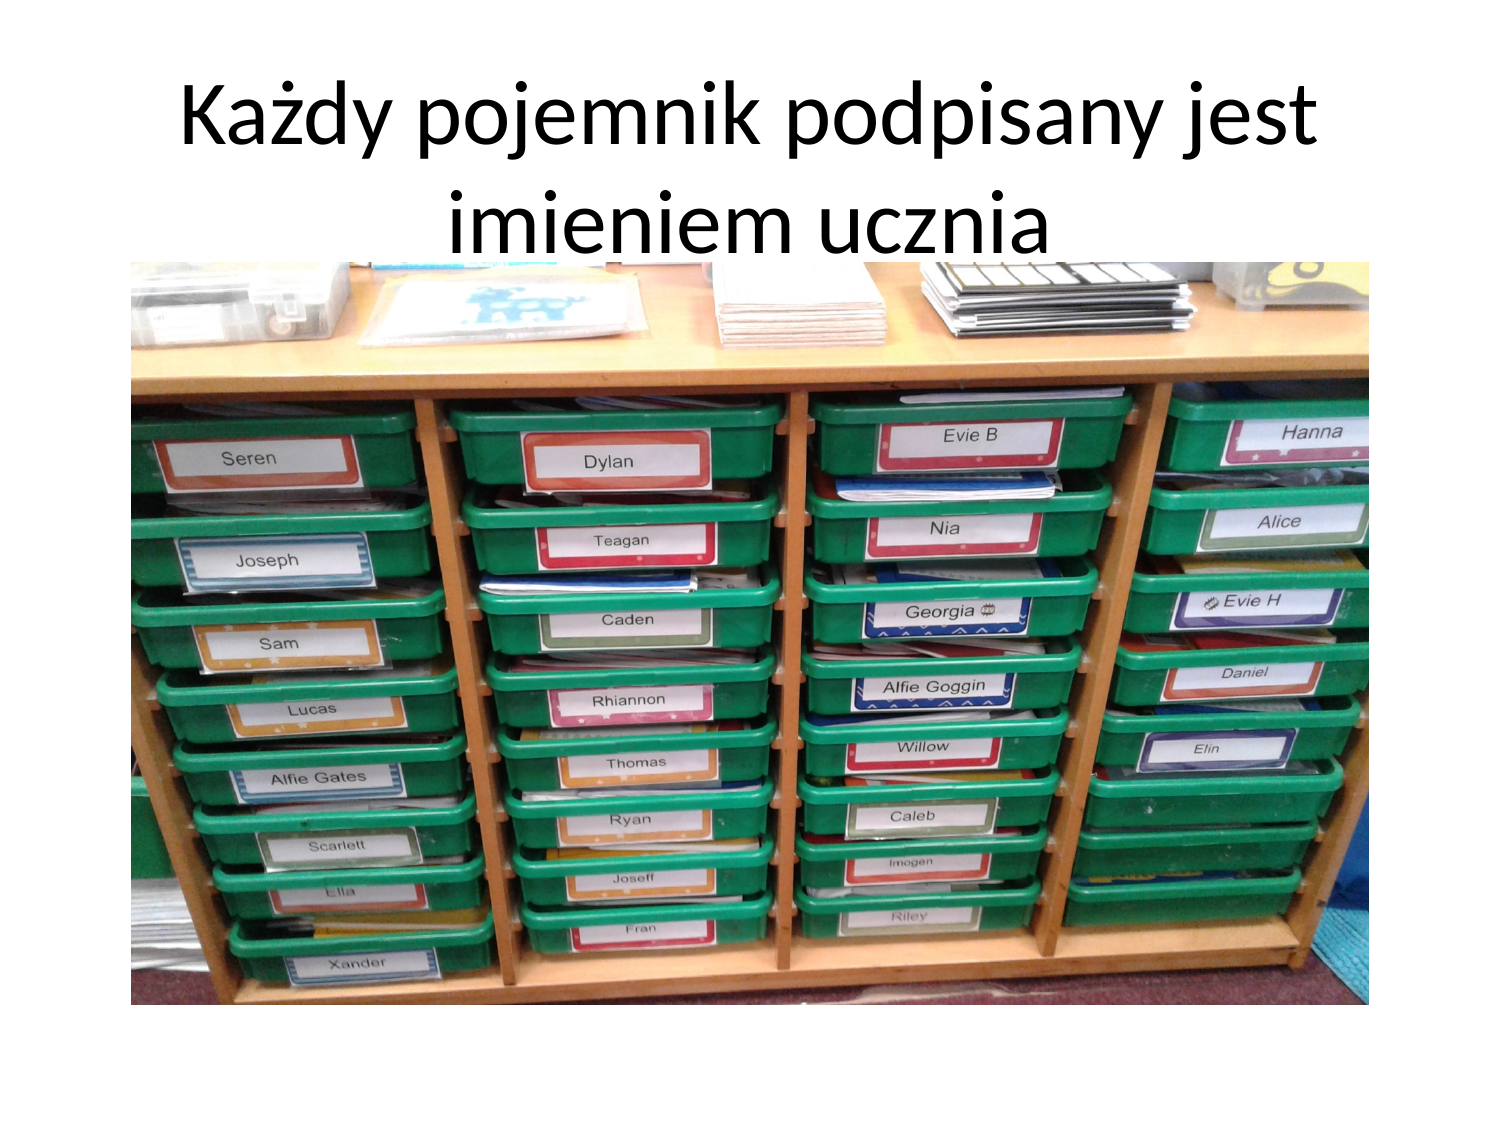

# Każdy pojemnik podpisany jest imieniem ucznia